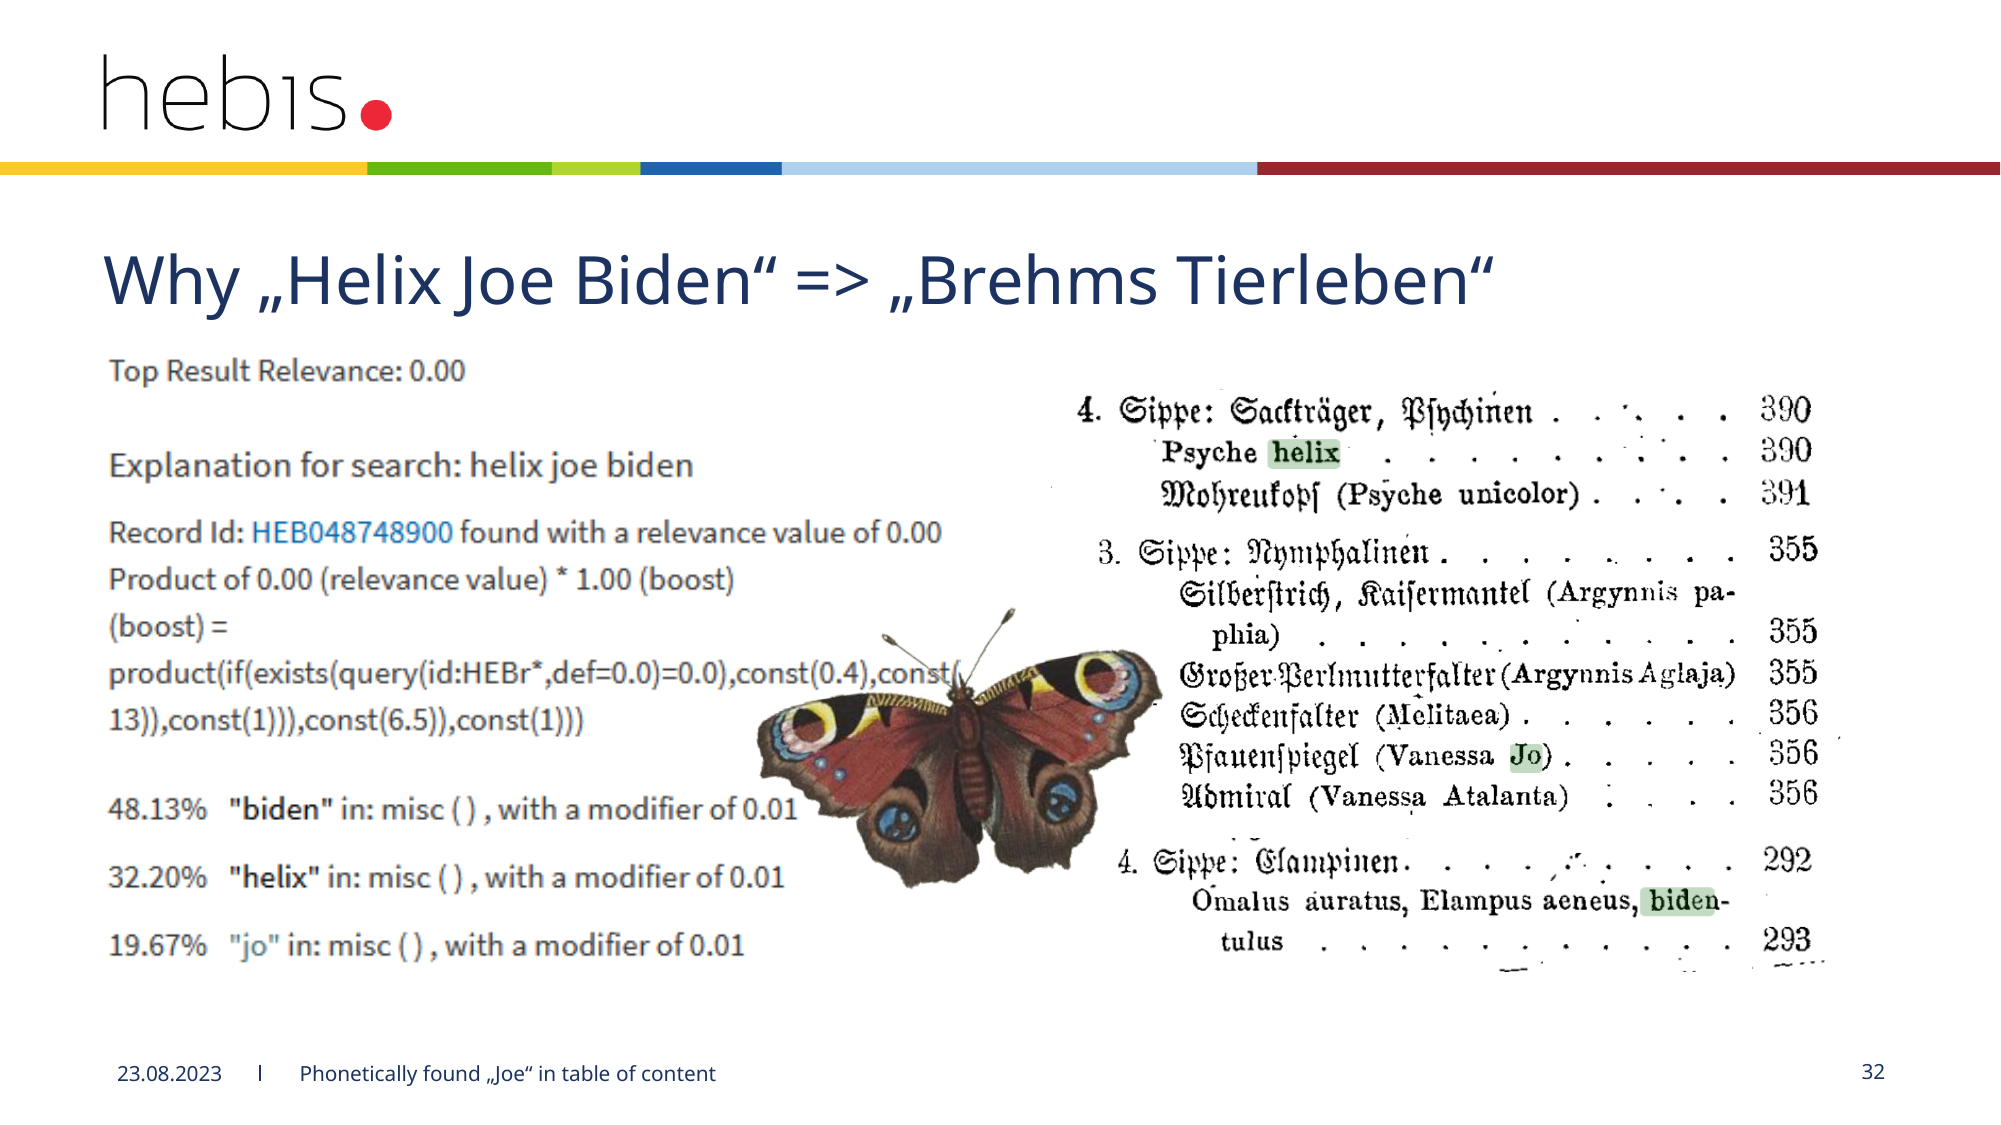

Why „Helix Joe Biden“ => „Brehms Tierleben“
#
23.08.2023
Phonetically found „Joe“ in table of content